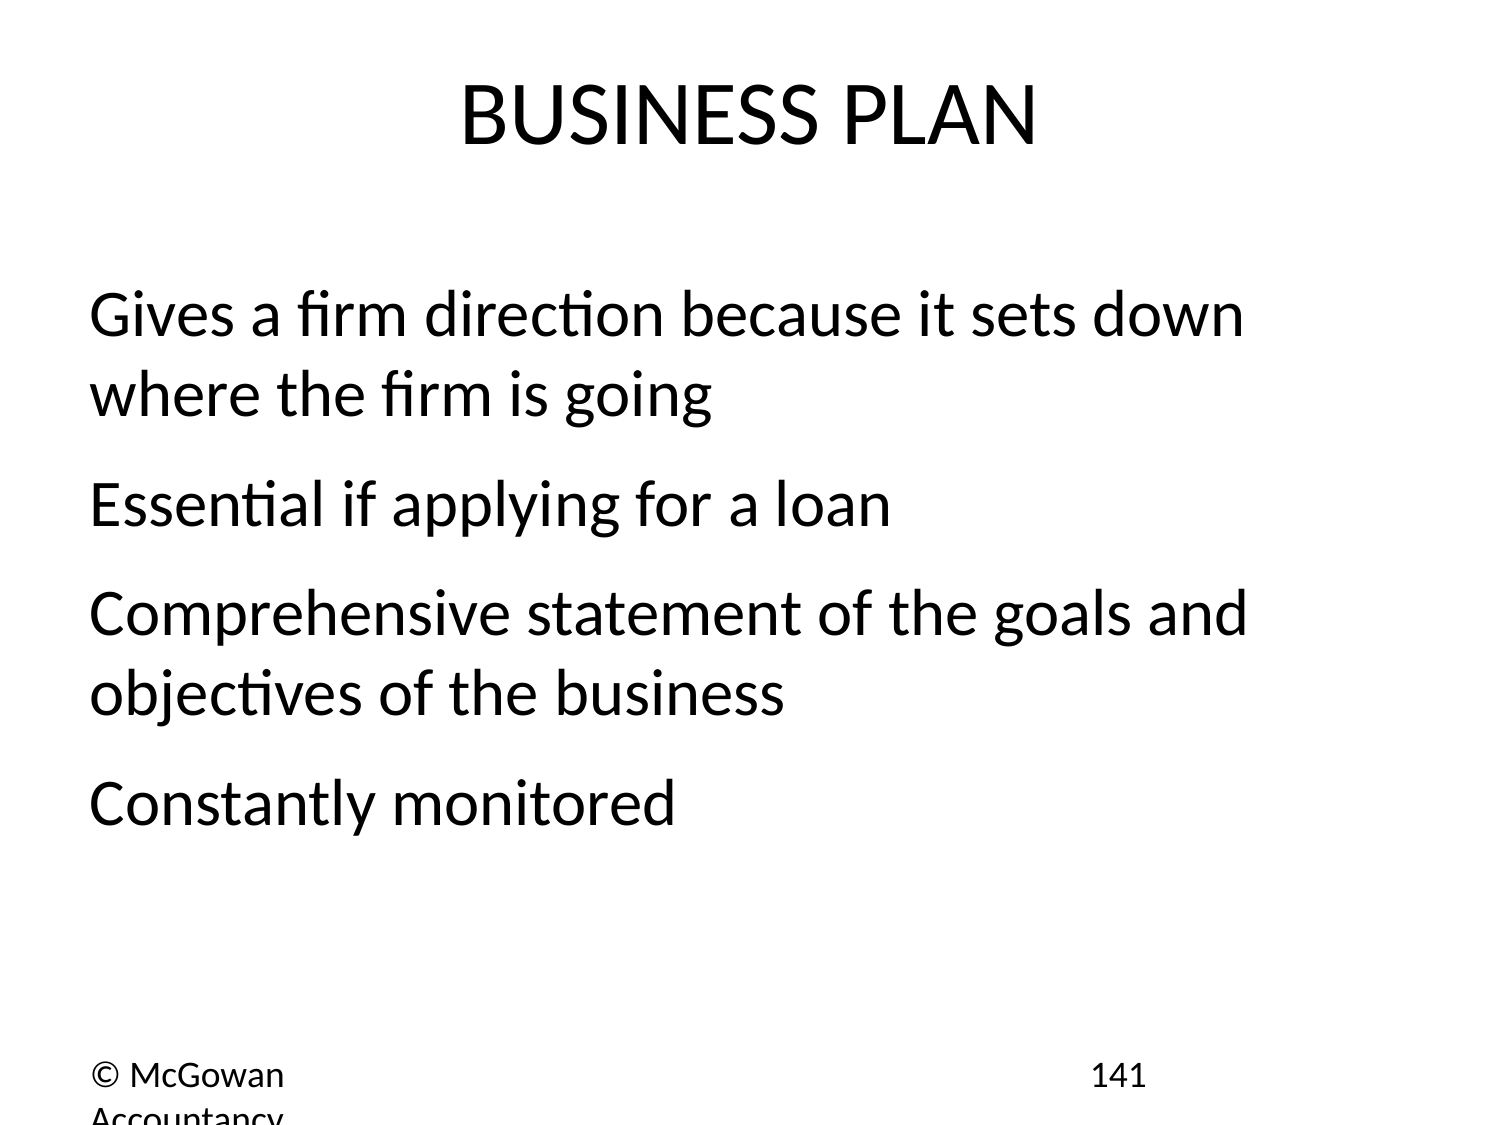

# BUSINESS PLAN
Gives a firm direction because it sets down where the firm is going
Essential if applying for a loan
Comprehensive statement of the goals and objectives of the business
Constantly monitored
© McGowan Accountancy Services
141